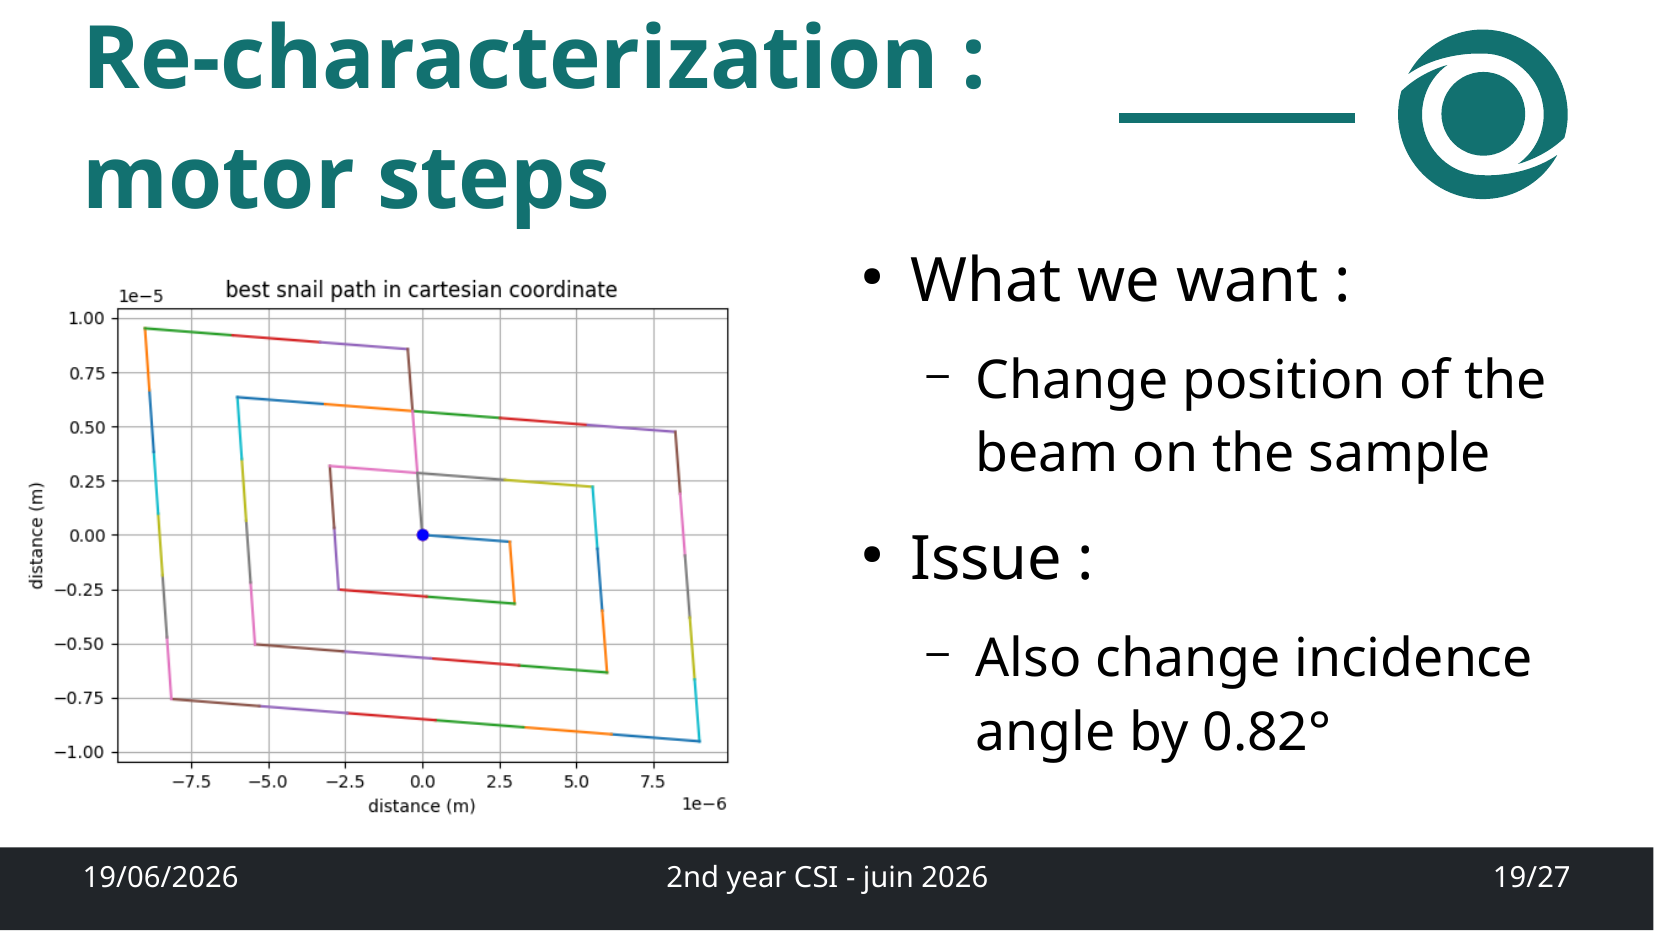

# Re-characterization : motor steps
What we want :
Change position of the beam on the sample
Issue :
Also change incidence angle by 0.82°
19/06/2026
2nd year CSI - juin 2026
19